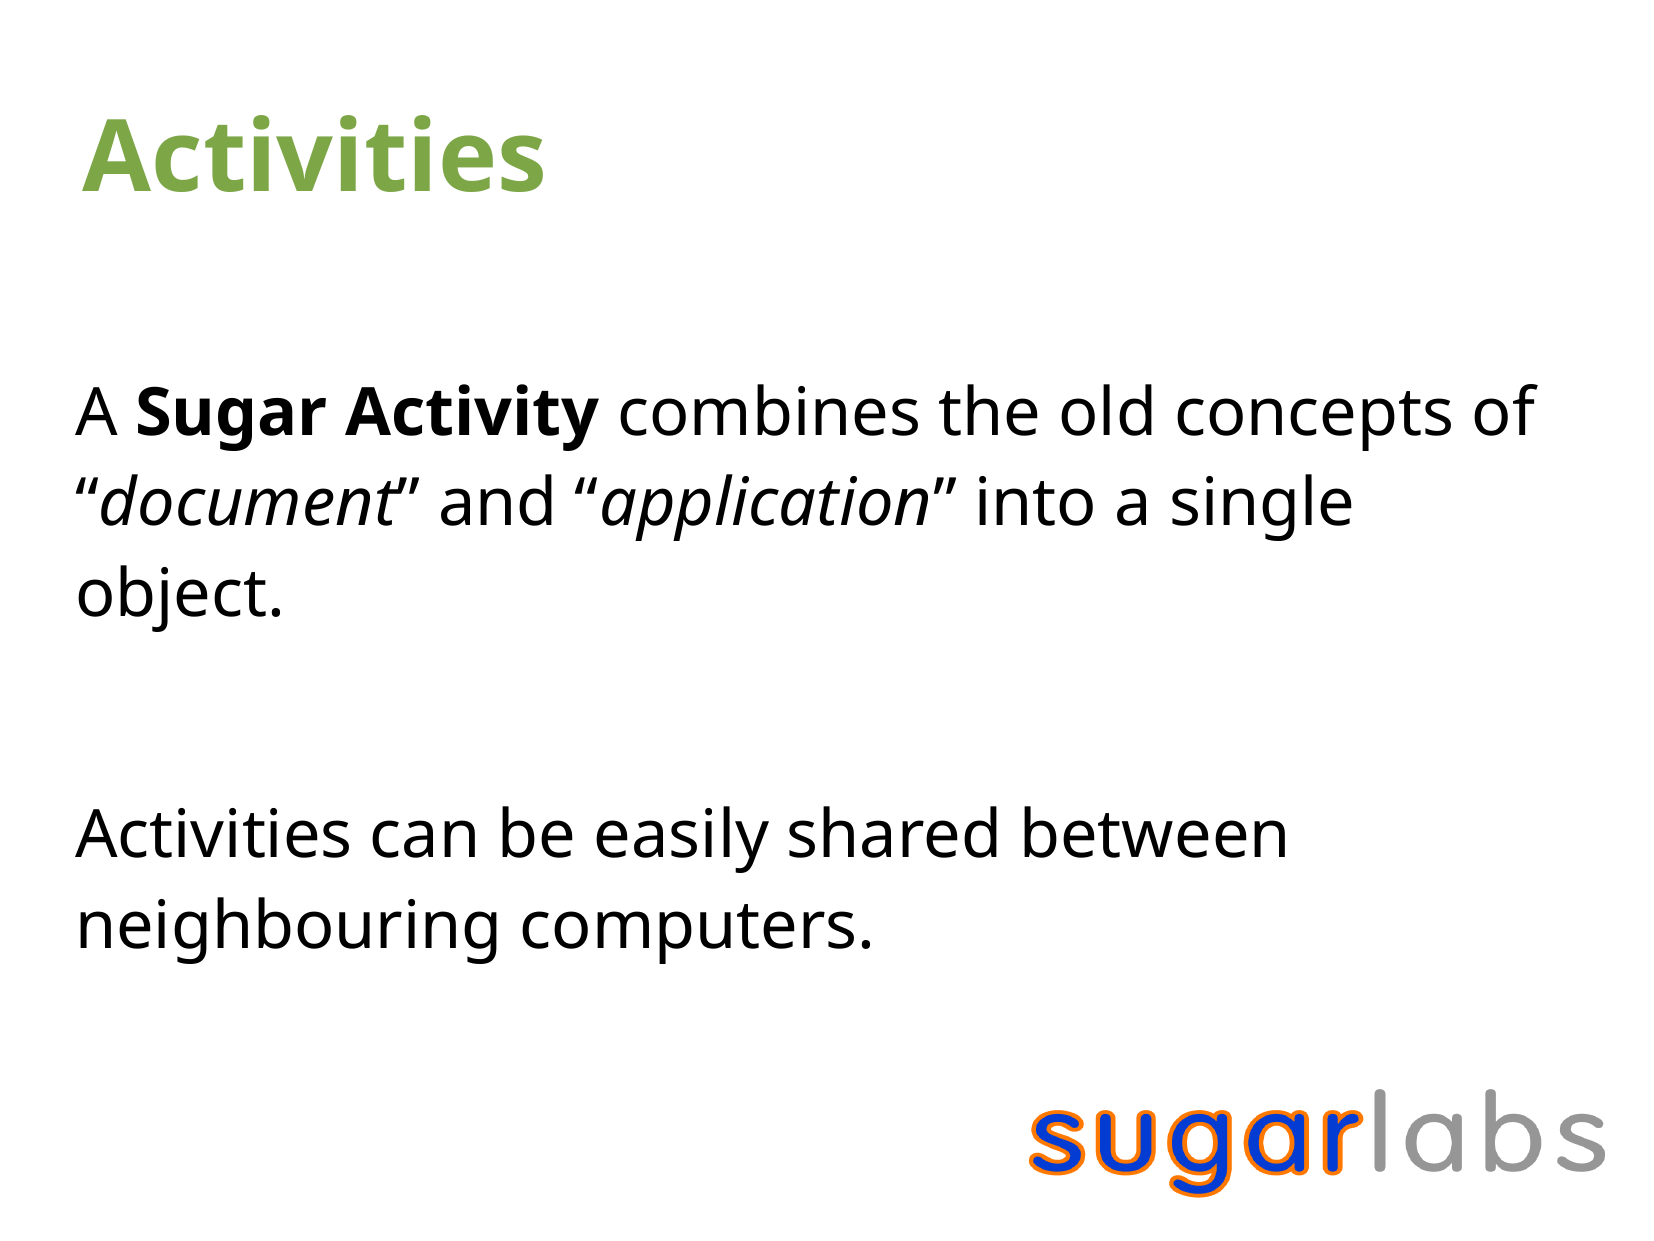

# Activities
A Sugar Activity combines the old concepts of “document” and “application” into a single object.
Activities can be easily shared between neighbouring computers.